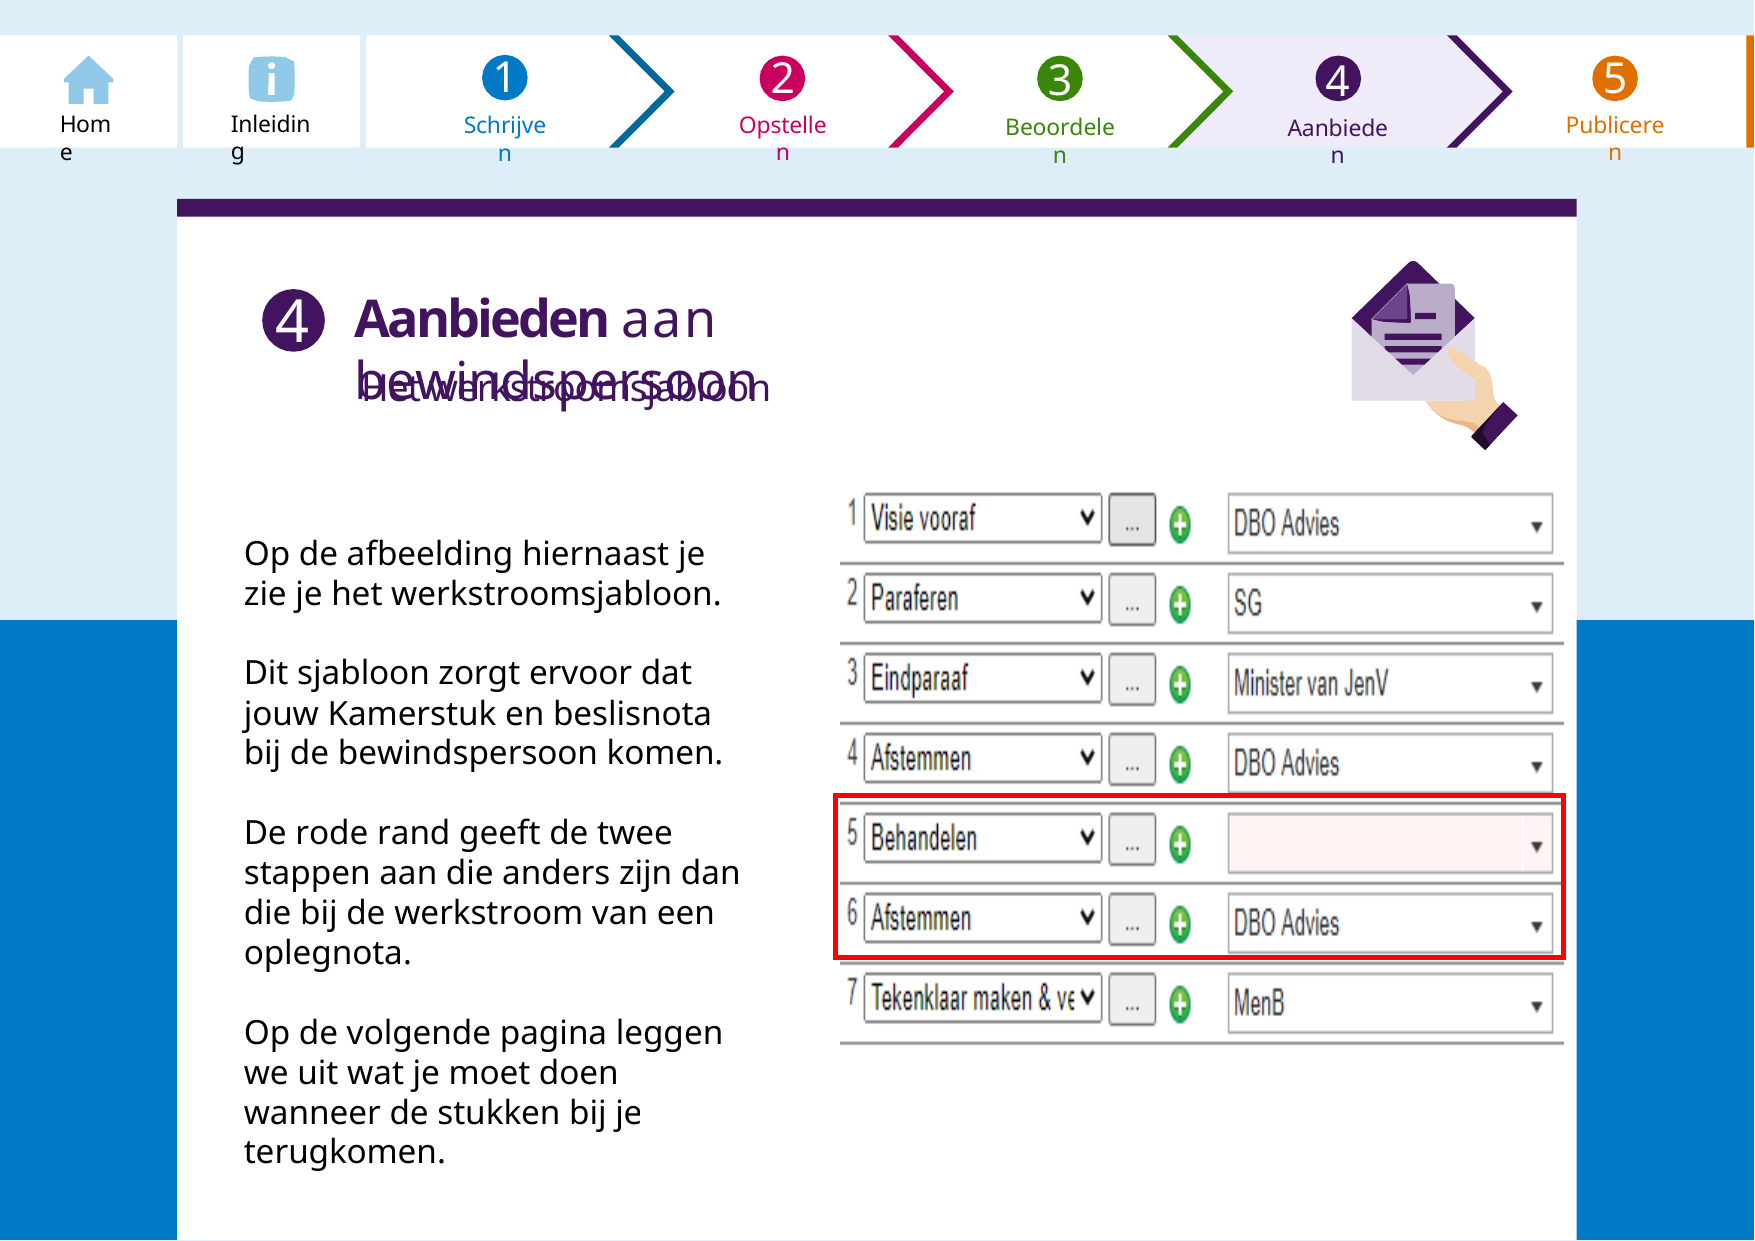

1
Schrijven
2
Opstellen
5
Publiceren
3
Beoordelen
4
Aanbieden
Inleiding
Home
4
Aanbieden aan bewindspersoon
Het werkstroomsjabloon
Op de afbeelding hiernaast je zie je het werkstroomsjabloon.
Dit sjabloon zorgt ervoor dat jouw Kamerstuk en beslisnota bij de bewindspersoon komen.
De rode rand geeft de twee stappen aan die anders zijn dan die bij de werkstroom van een oplegnota.
Op de volgende pagina leggen we uit wat je moet doen wanneer de stukken bij je terugkomen.
< Vorige pagina
Volgende pagina >